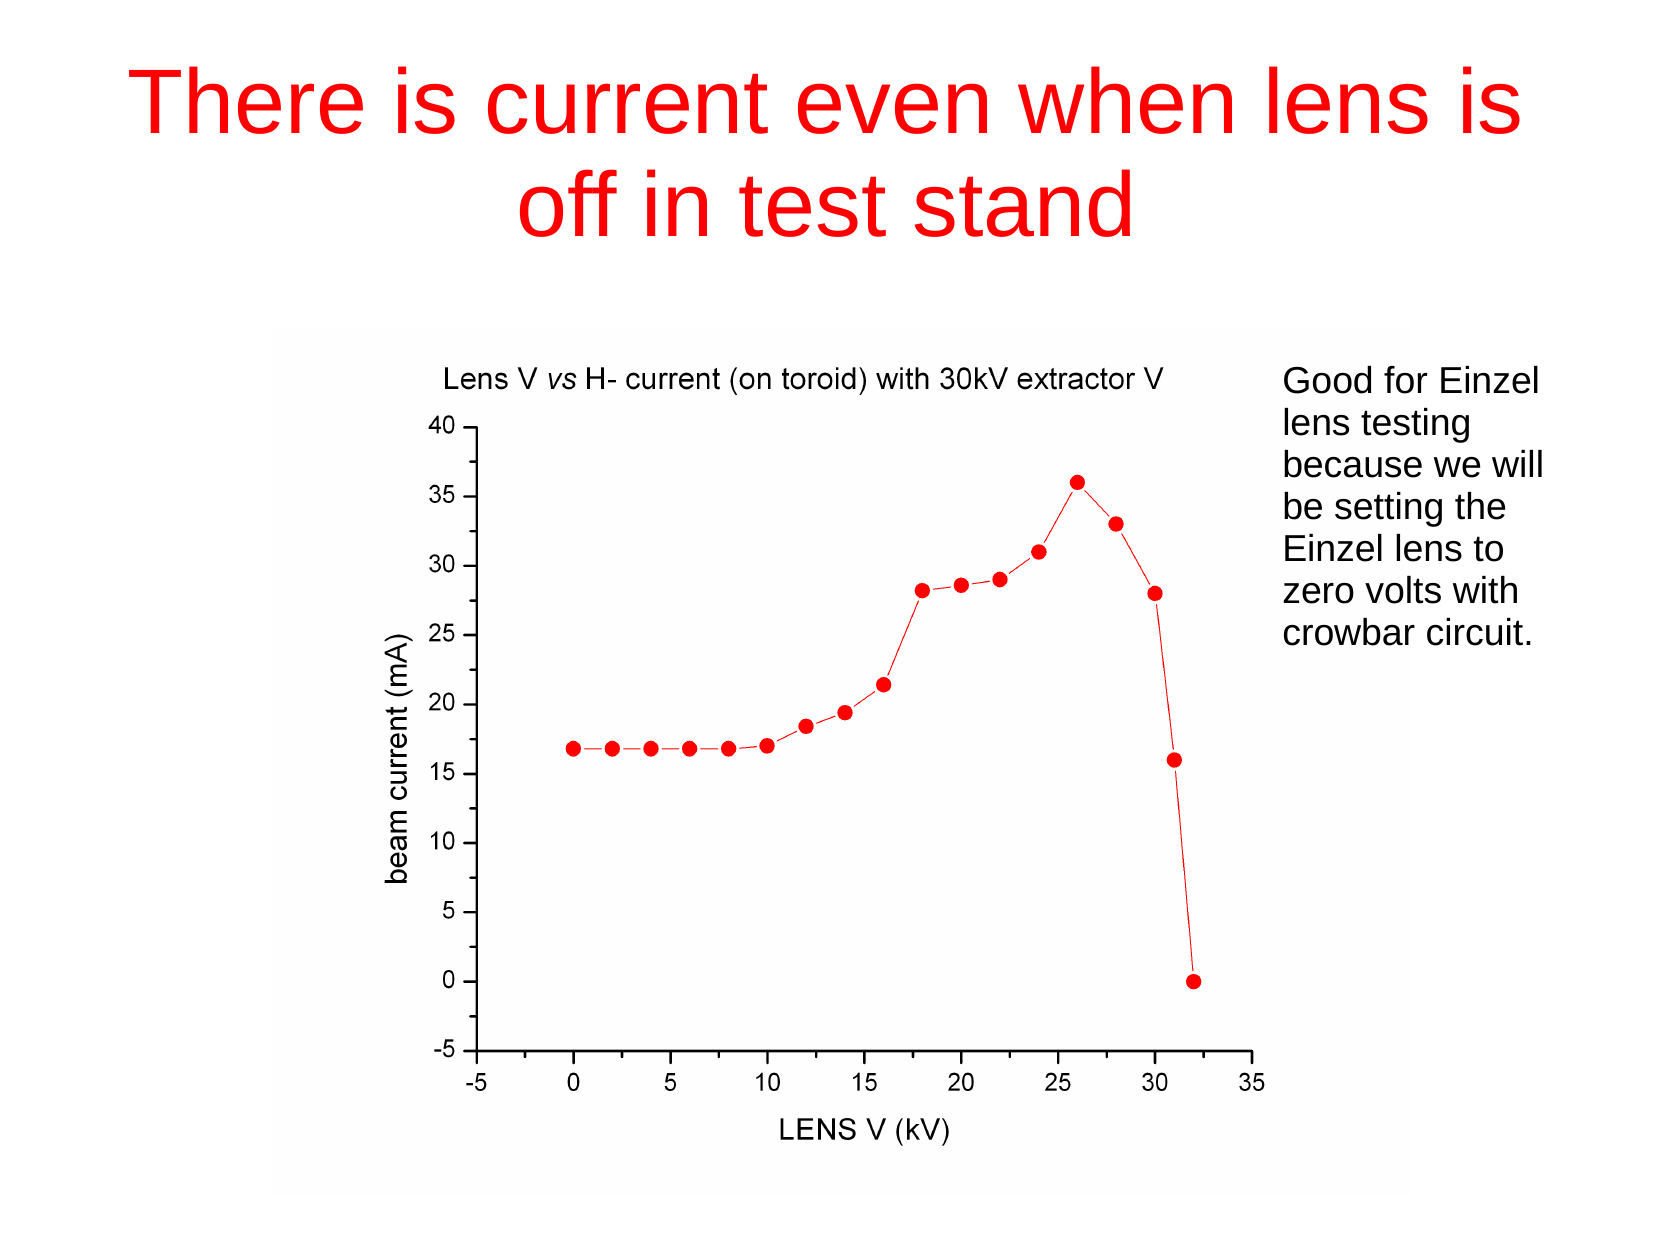

# There is current even when lens is off in test stand
Good for Einzel lens testing because we will be setting the Einzel lens to zero volts with crowbar circuit.